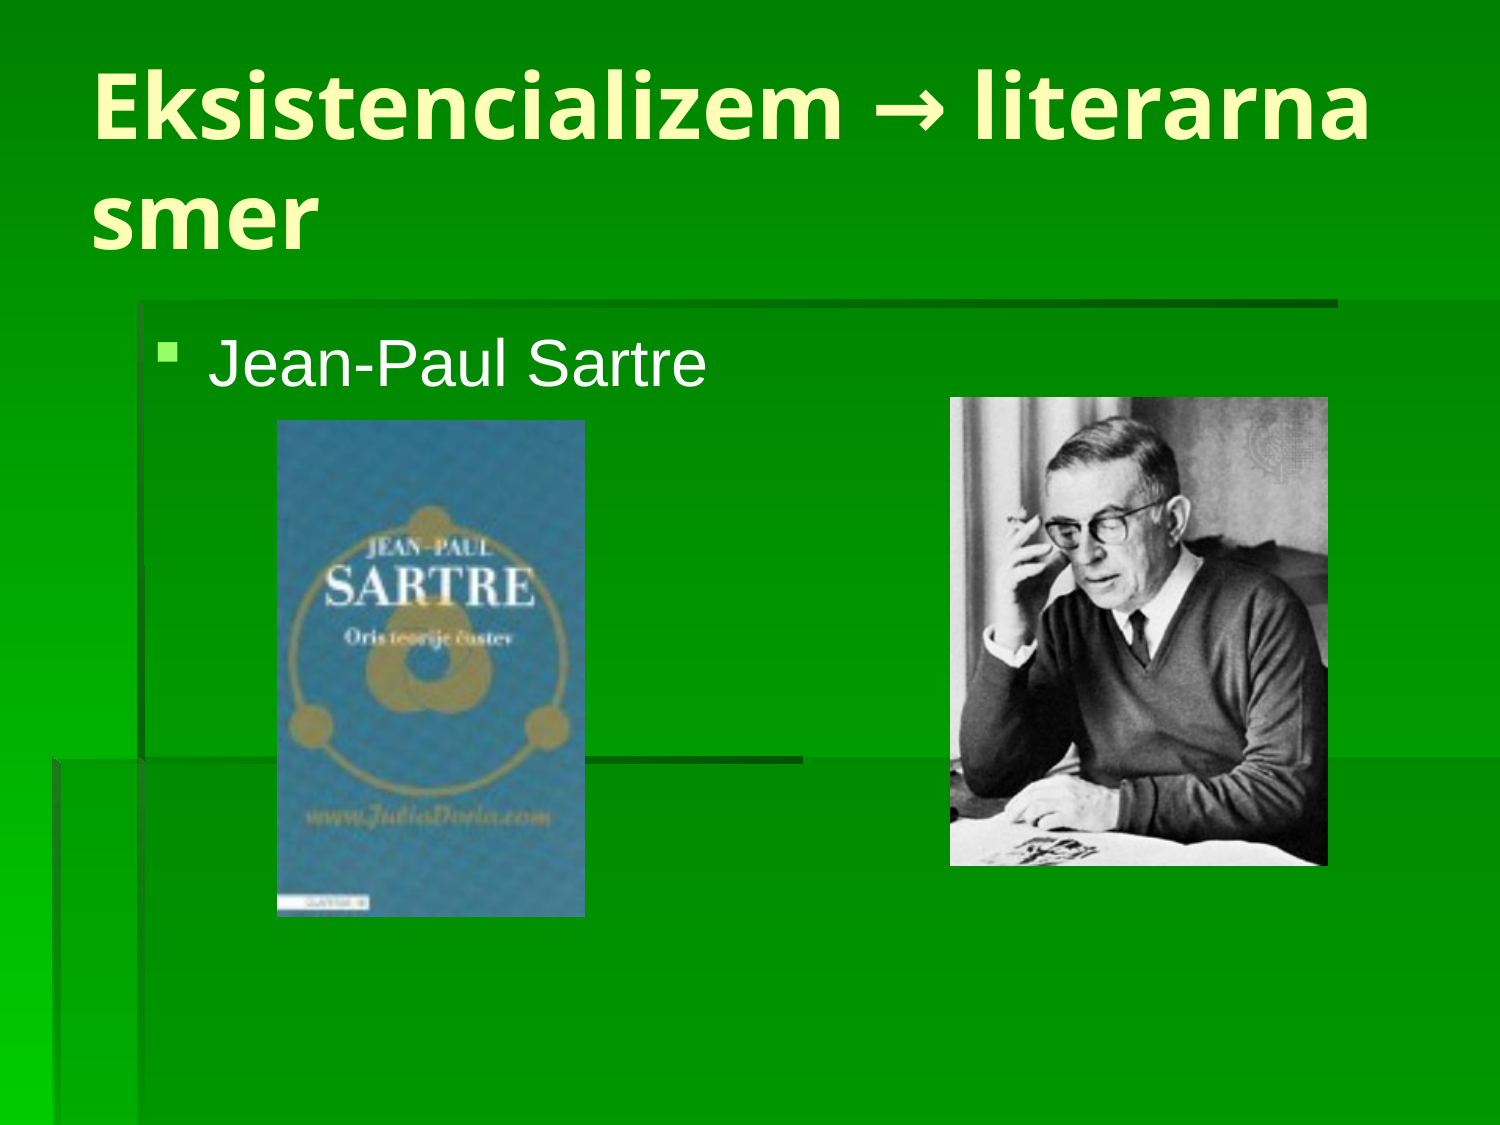

# Eksistencializem → literarna smer
Jean-Paul Sartre